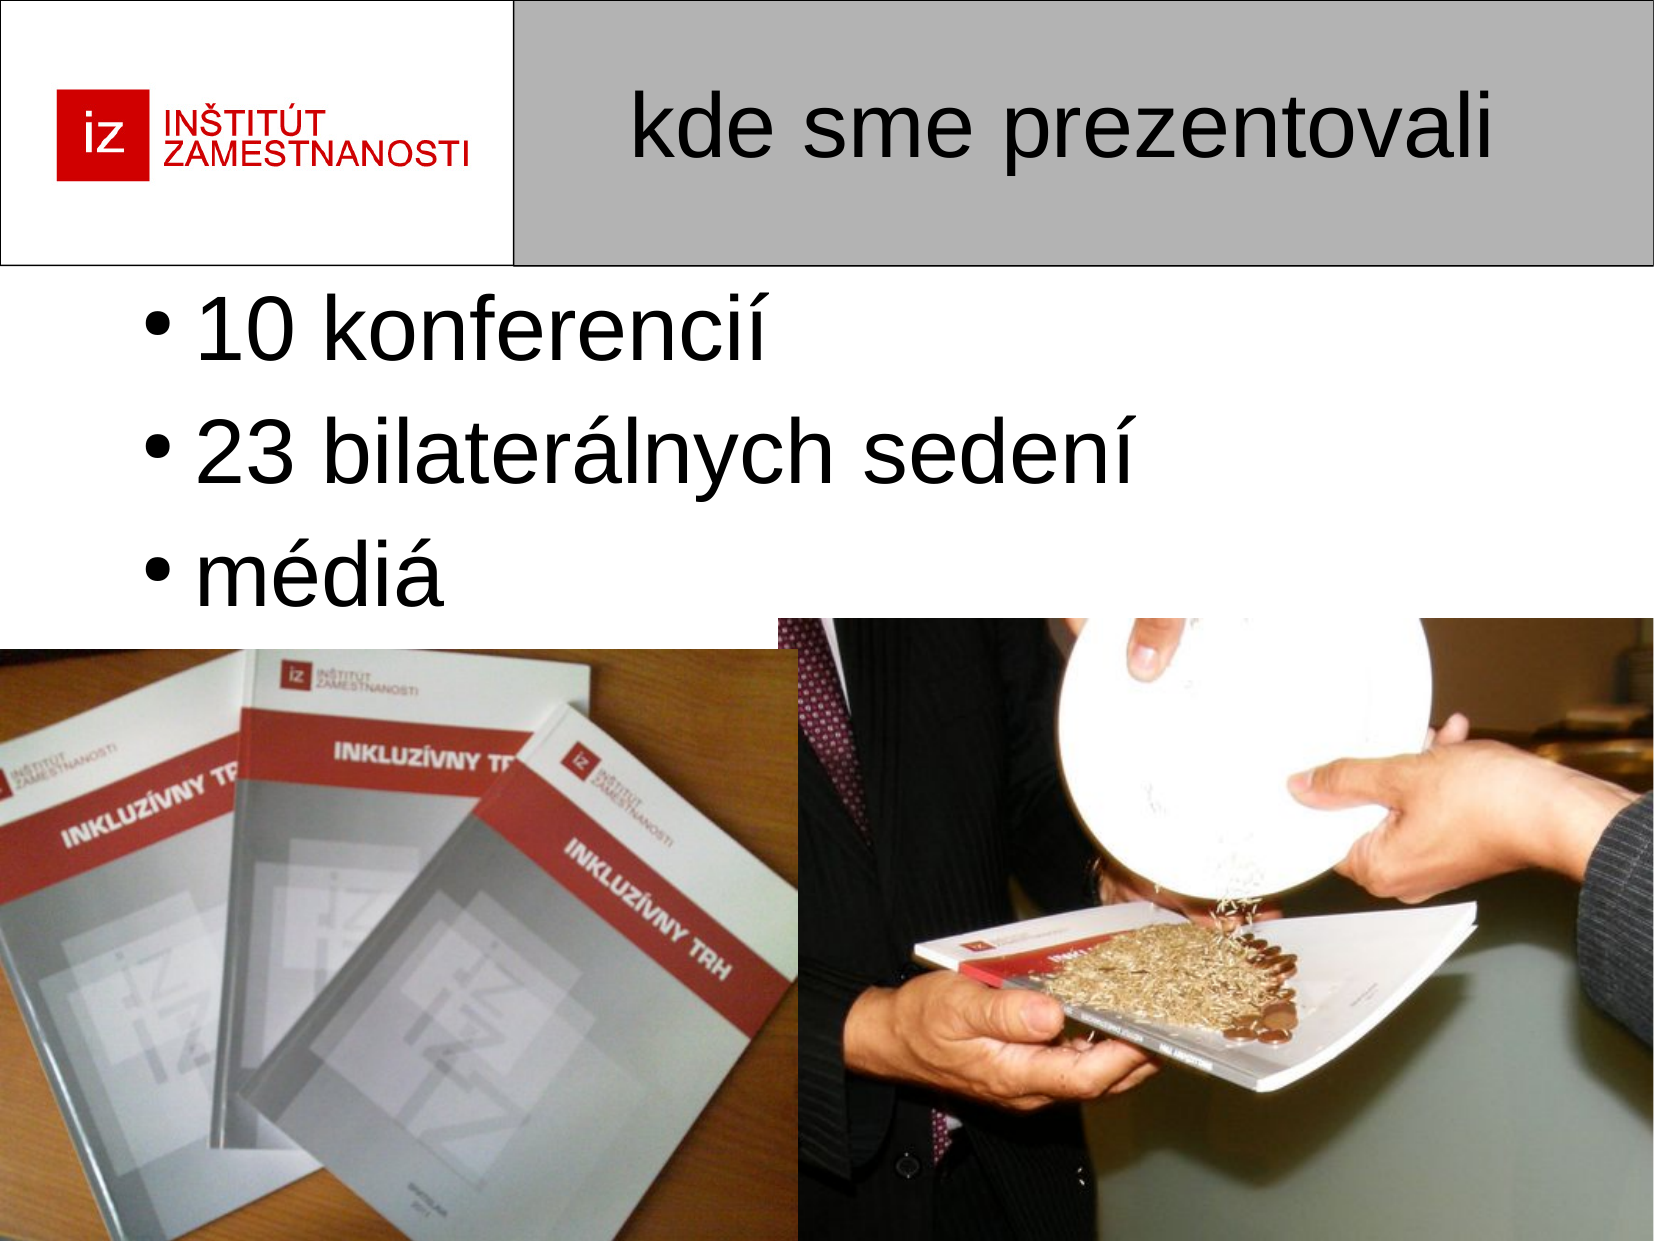

# kde sme prezentovali
10 konferencií
23 bilaterálnych sedení
médiá